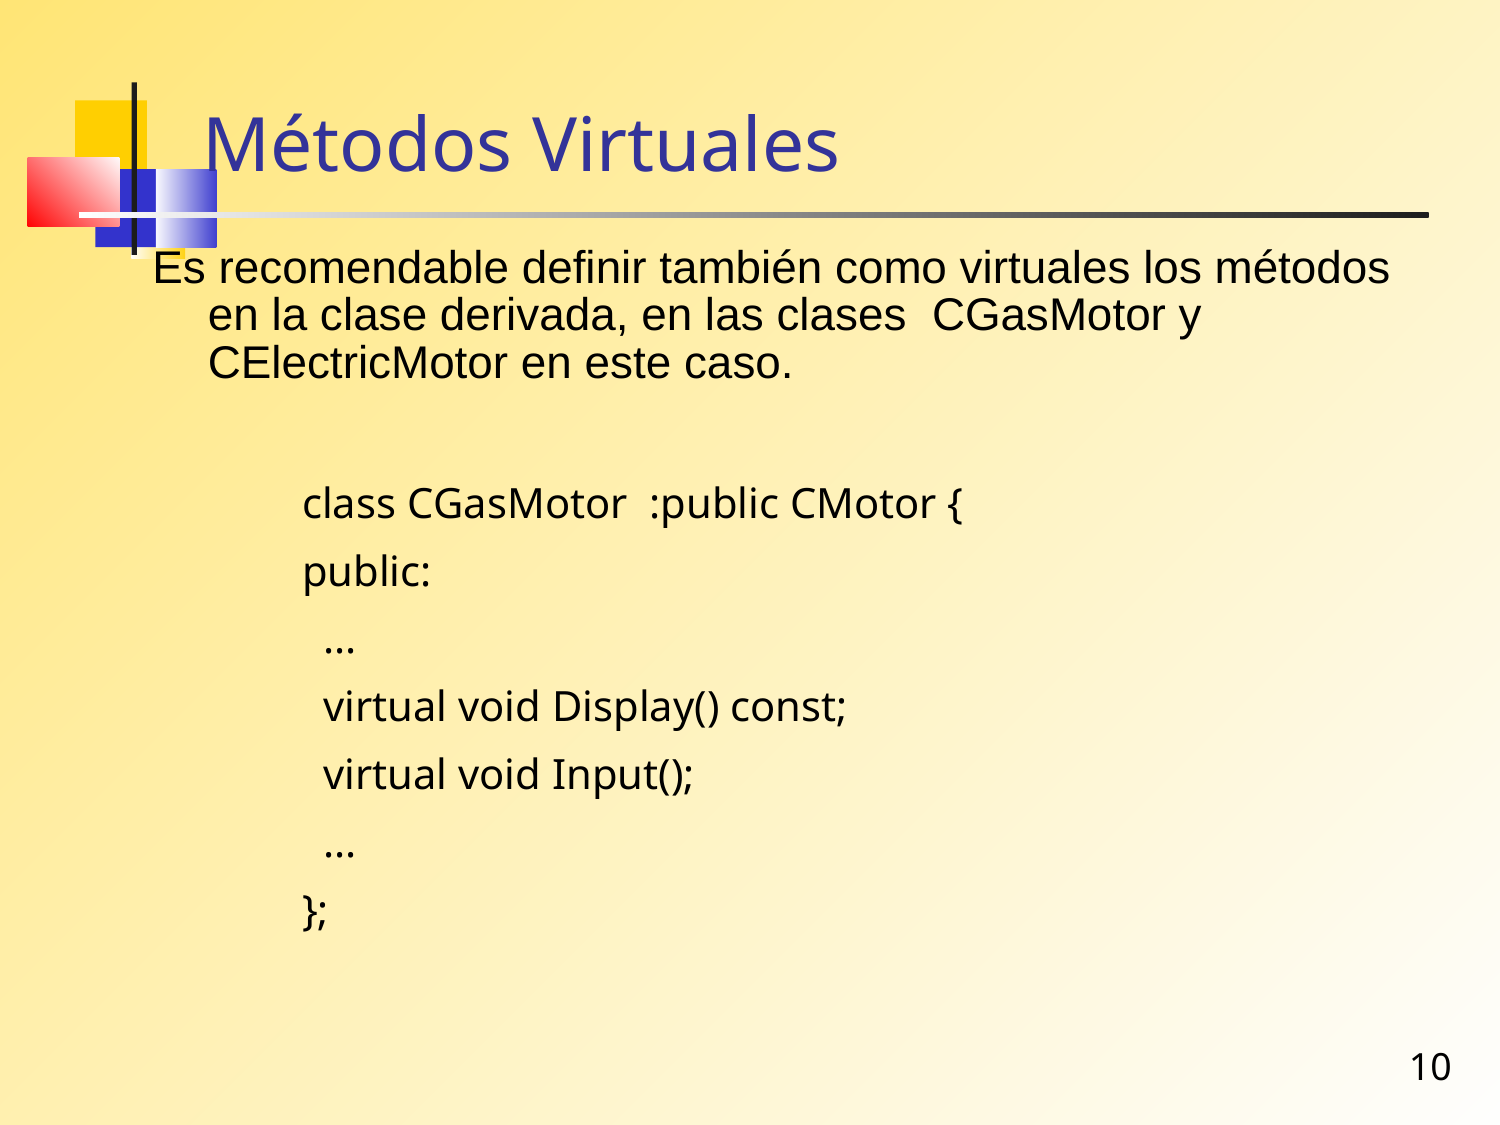

# Métodos Virtuales
Es recomendable definir también como virtuales los métodos en la clase derivada, en las clases CGasMotor y CElectricMotor en este caso.
class CGasMotor :public CMotor {
public:
 ...
 virtual void Display() const;
 virtual void Input();
 ...
};
10